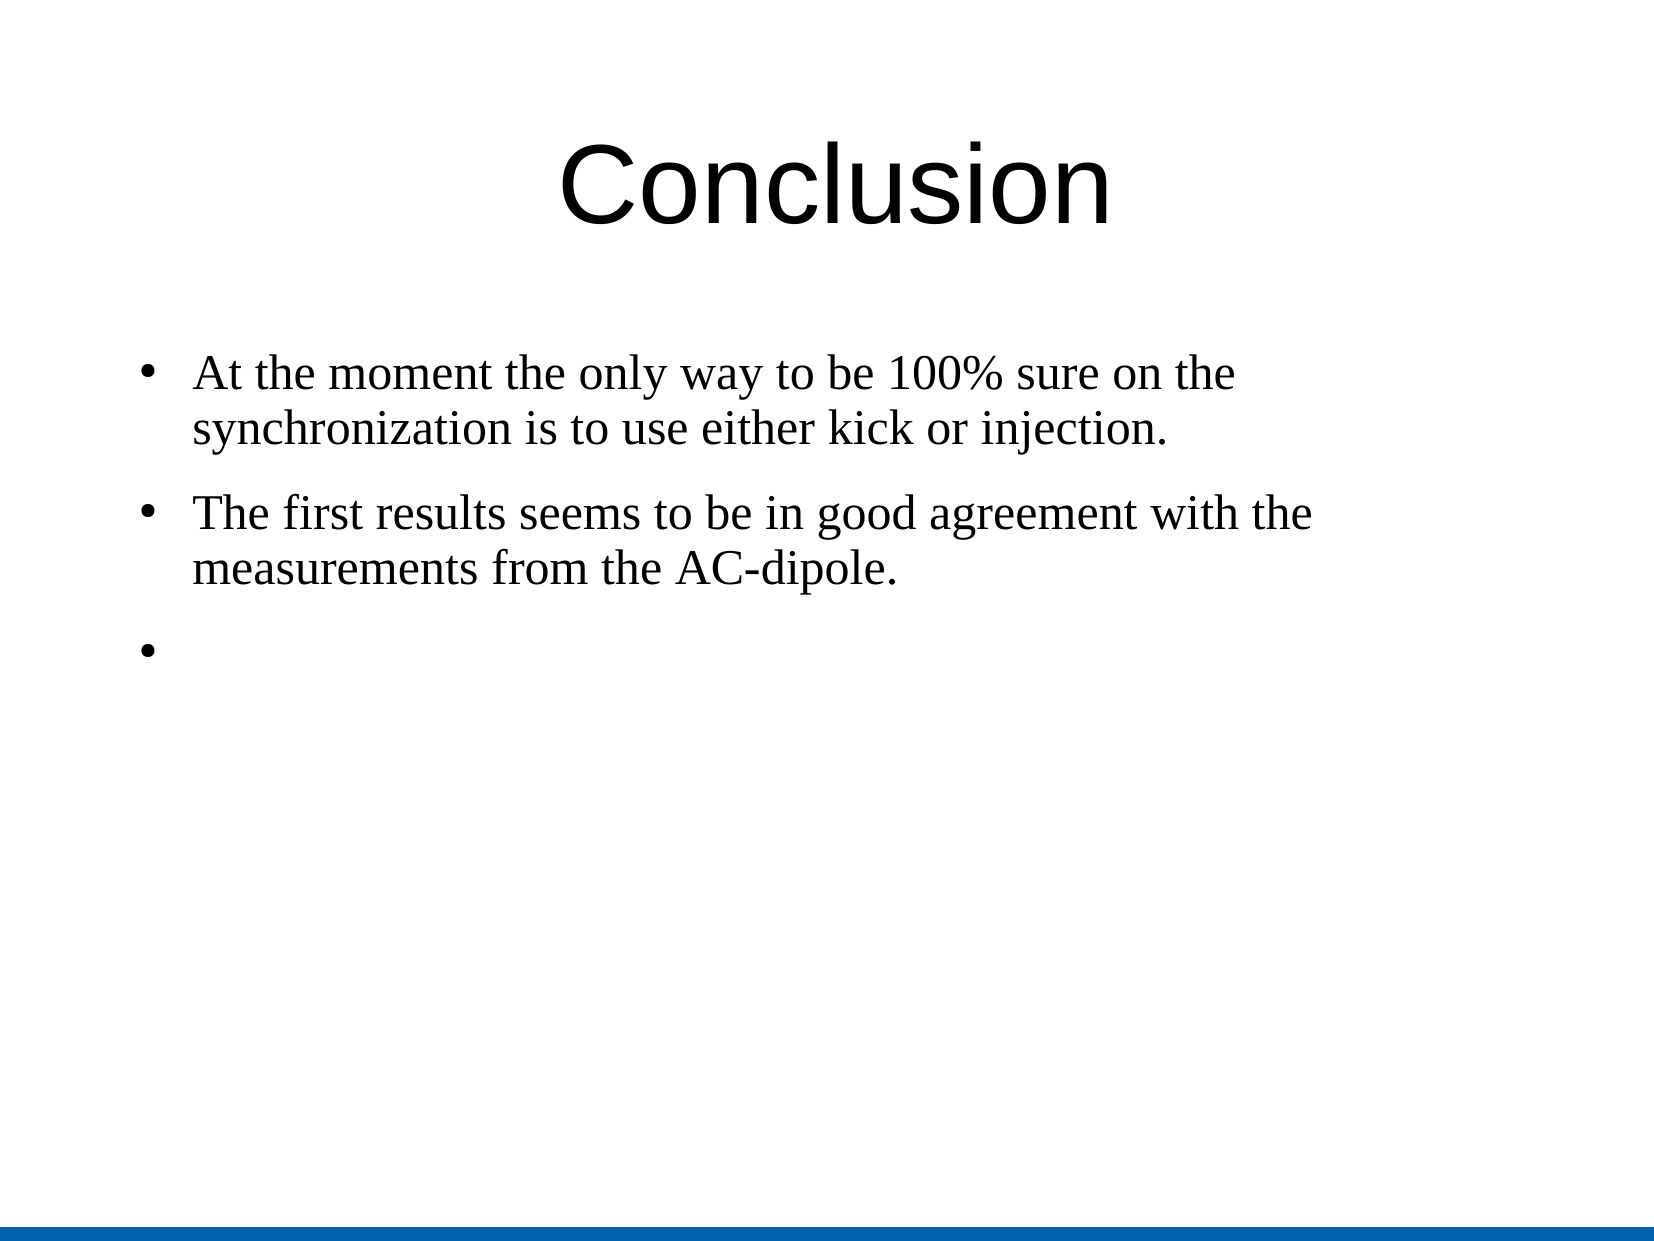

# Conclusion
At the moment the only way to be 100% sure on the synchronization is to use either kick or injection.
The first results seems to be in good agreement with the measurements from the AC-dipole.